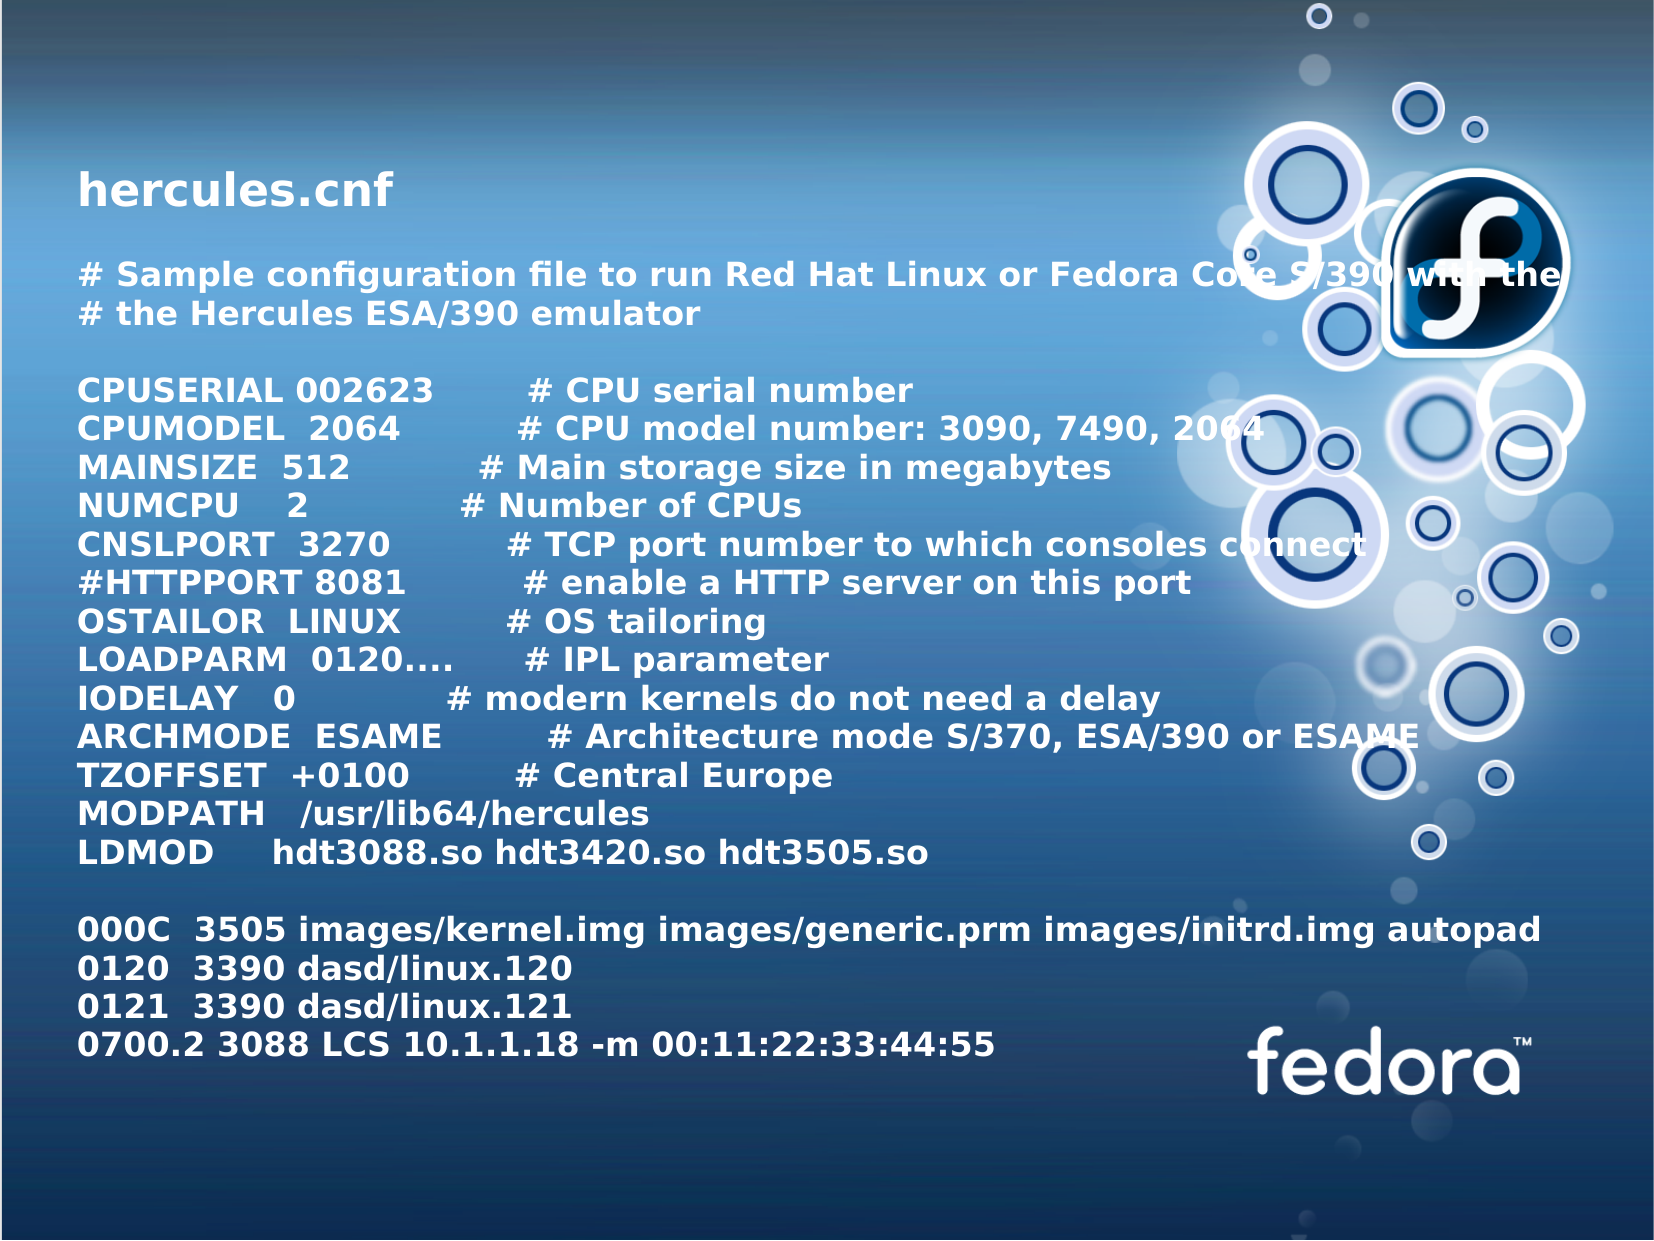

# hercules.cnf # Sample configuration file to run Red Hat Linux or Fedora Core S/390 with the # the Hercules ESA/390 emulator CPUSERIAL 002623 # CPU serial number CPUMODEL 2064 # CPU model number: 3090, 7490, 2064 MAINSIZE 512 # Main storage size in megabytes NUMCPU 2 # Number of CPUs CNSLPORT 3270 # TCP port number to which consoles connect #HTTPPORT 8081 # enable a HTTP server on this port OSTAILOR LINUX # OS tailoring LOADPARM 0120.... # IPL parameter IODELAY 0 # modern kernels do not need a delay ARCHMODE ESAME # Architecture mode S/370, ESA/390 or ESAME TZOFFSET +0100 # Central Europe MODPATH /usr/lib64/hercules LDMOD hdt3088.so hdt3420.so hdt3505.so 000C 3505 images/kernel.img images/generic.prm images/initrd.img autopad 0120 3390 dasd/linux.120 0121 3390 dasd/linux.121 0700.2 3088 LCS 10.1.1.18 -m 00:11:22:33:44:55